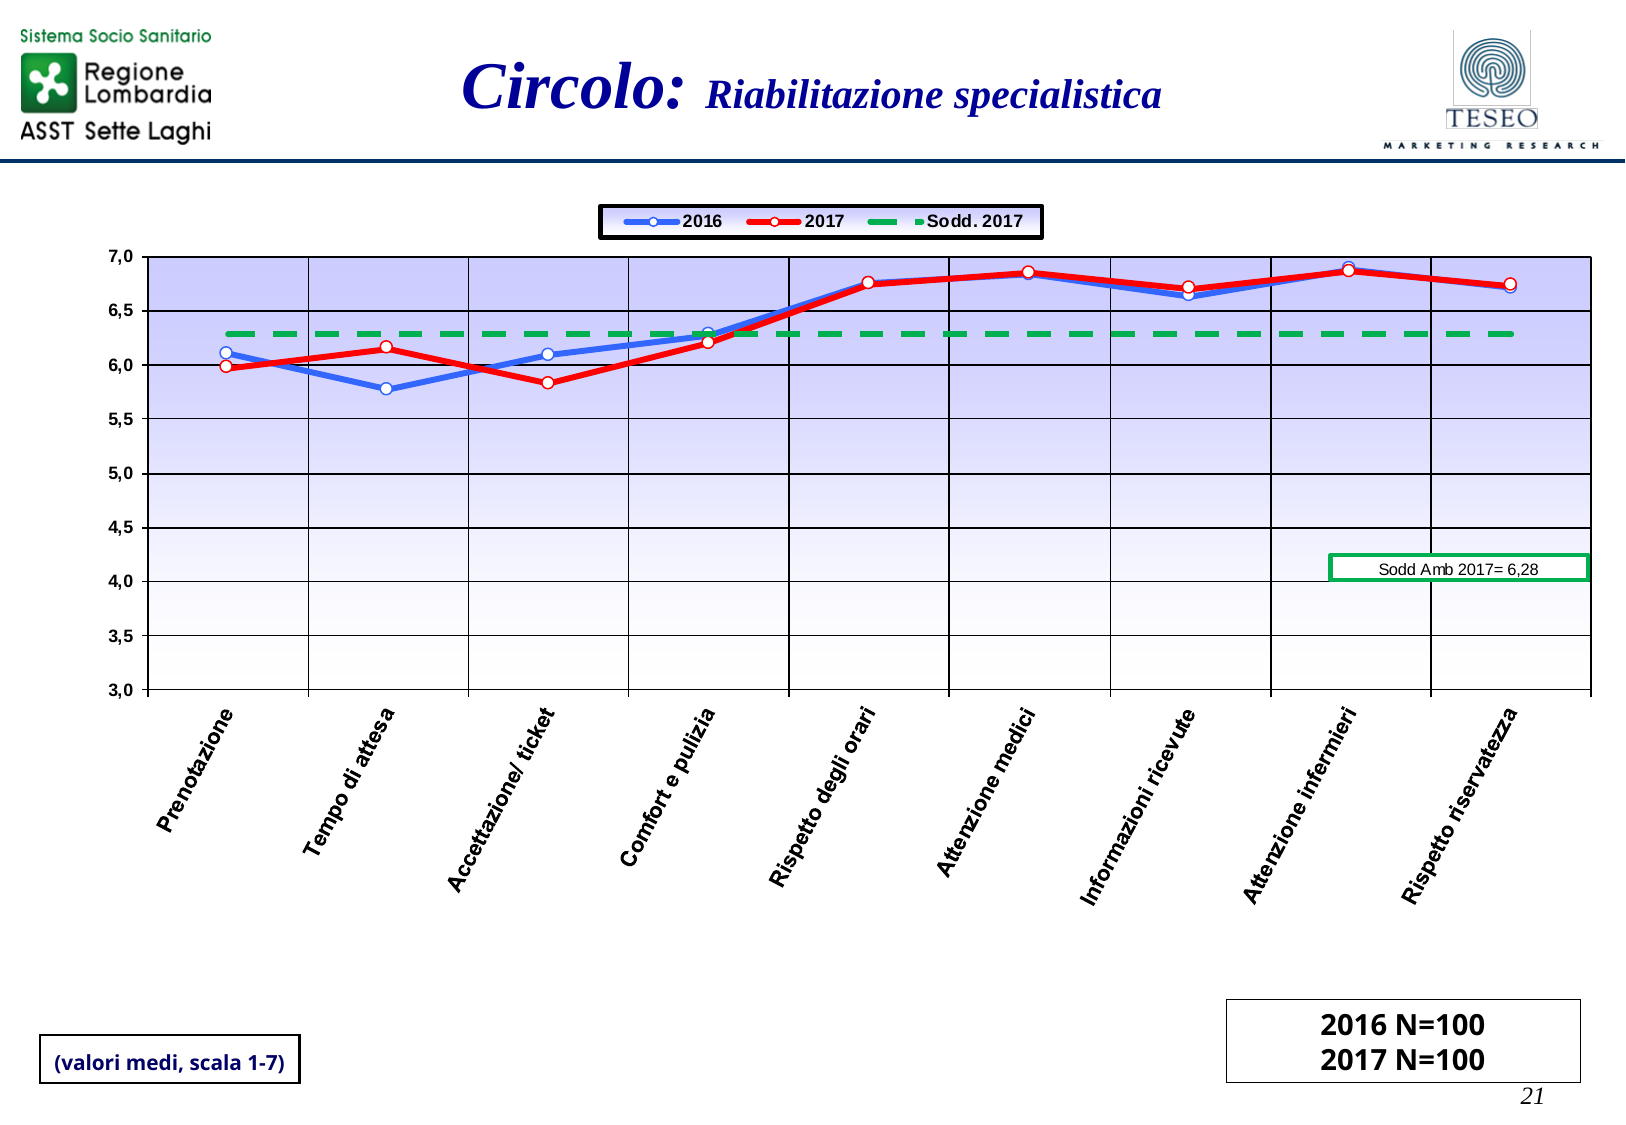

Circolo: Riabilitazione specialistica
2016 N=100
2017 N=100
(valori medi, scala 1-7)